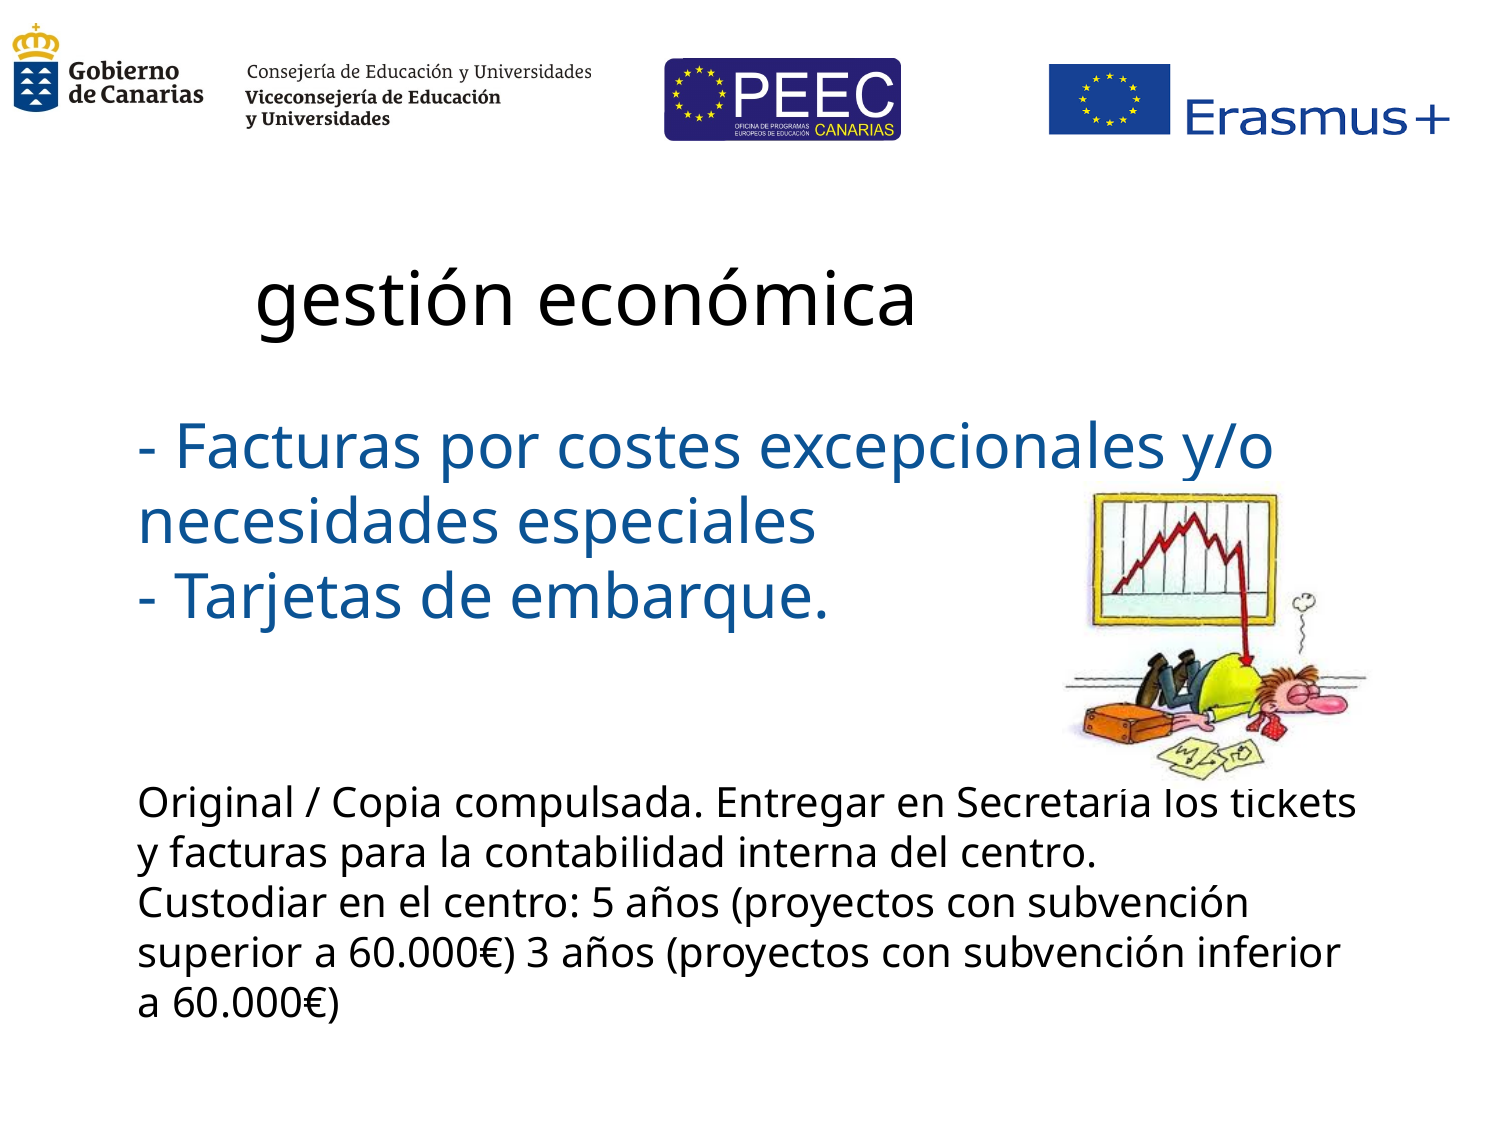

gestión económica
- Facturas por costes excepcionales y/o necesidades especiales
- Tarjetas de embarque.
Original / Copia compulsada. Entregar en Secretaría los tickets y facturas para la contabilidad interna del centro.
Custodiar en el centro: 5 años (proyectos con subvención superior a 60.000€) 3 años (proyectos con subvención inferior a 60.000€)